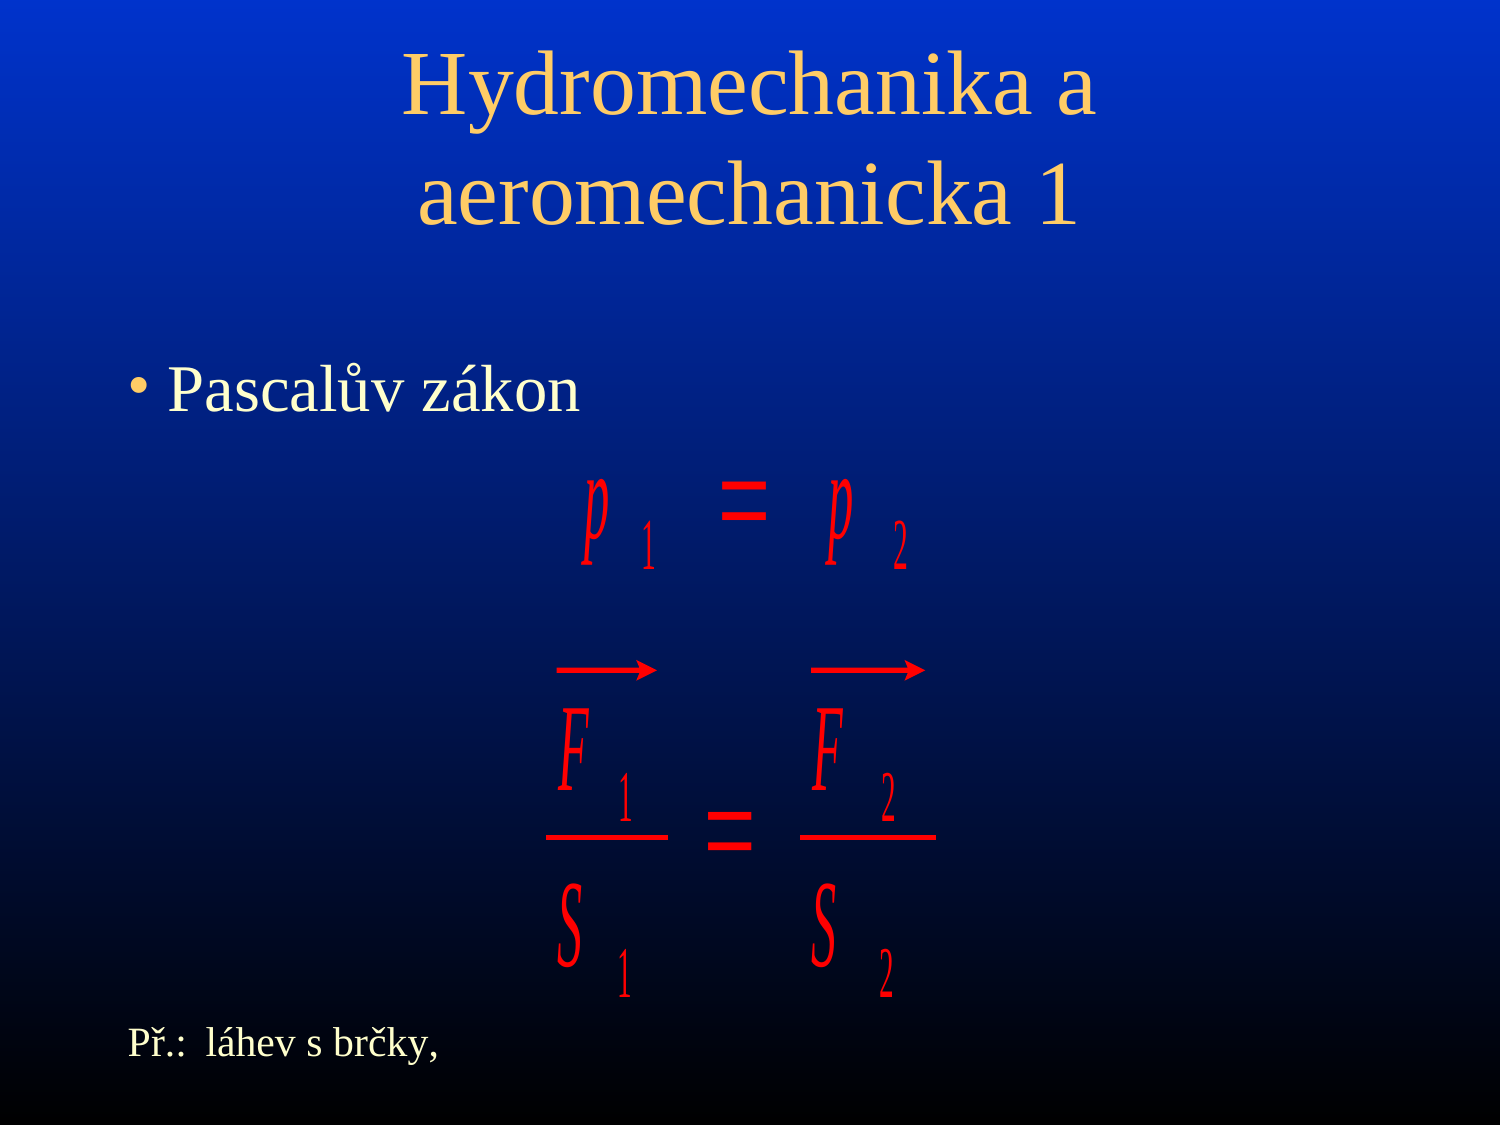

# Hydromechanika a aeromechanicka 1
 Pascalův zákon
Př.:	láhev s brčky,
7